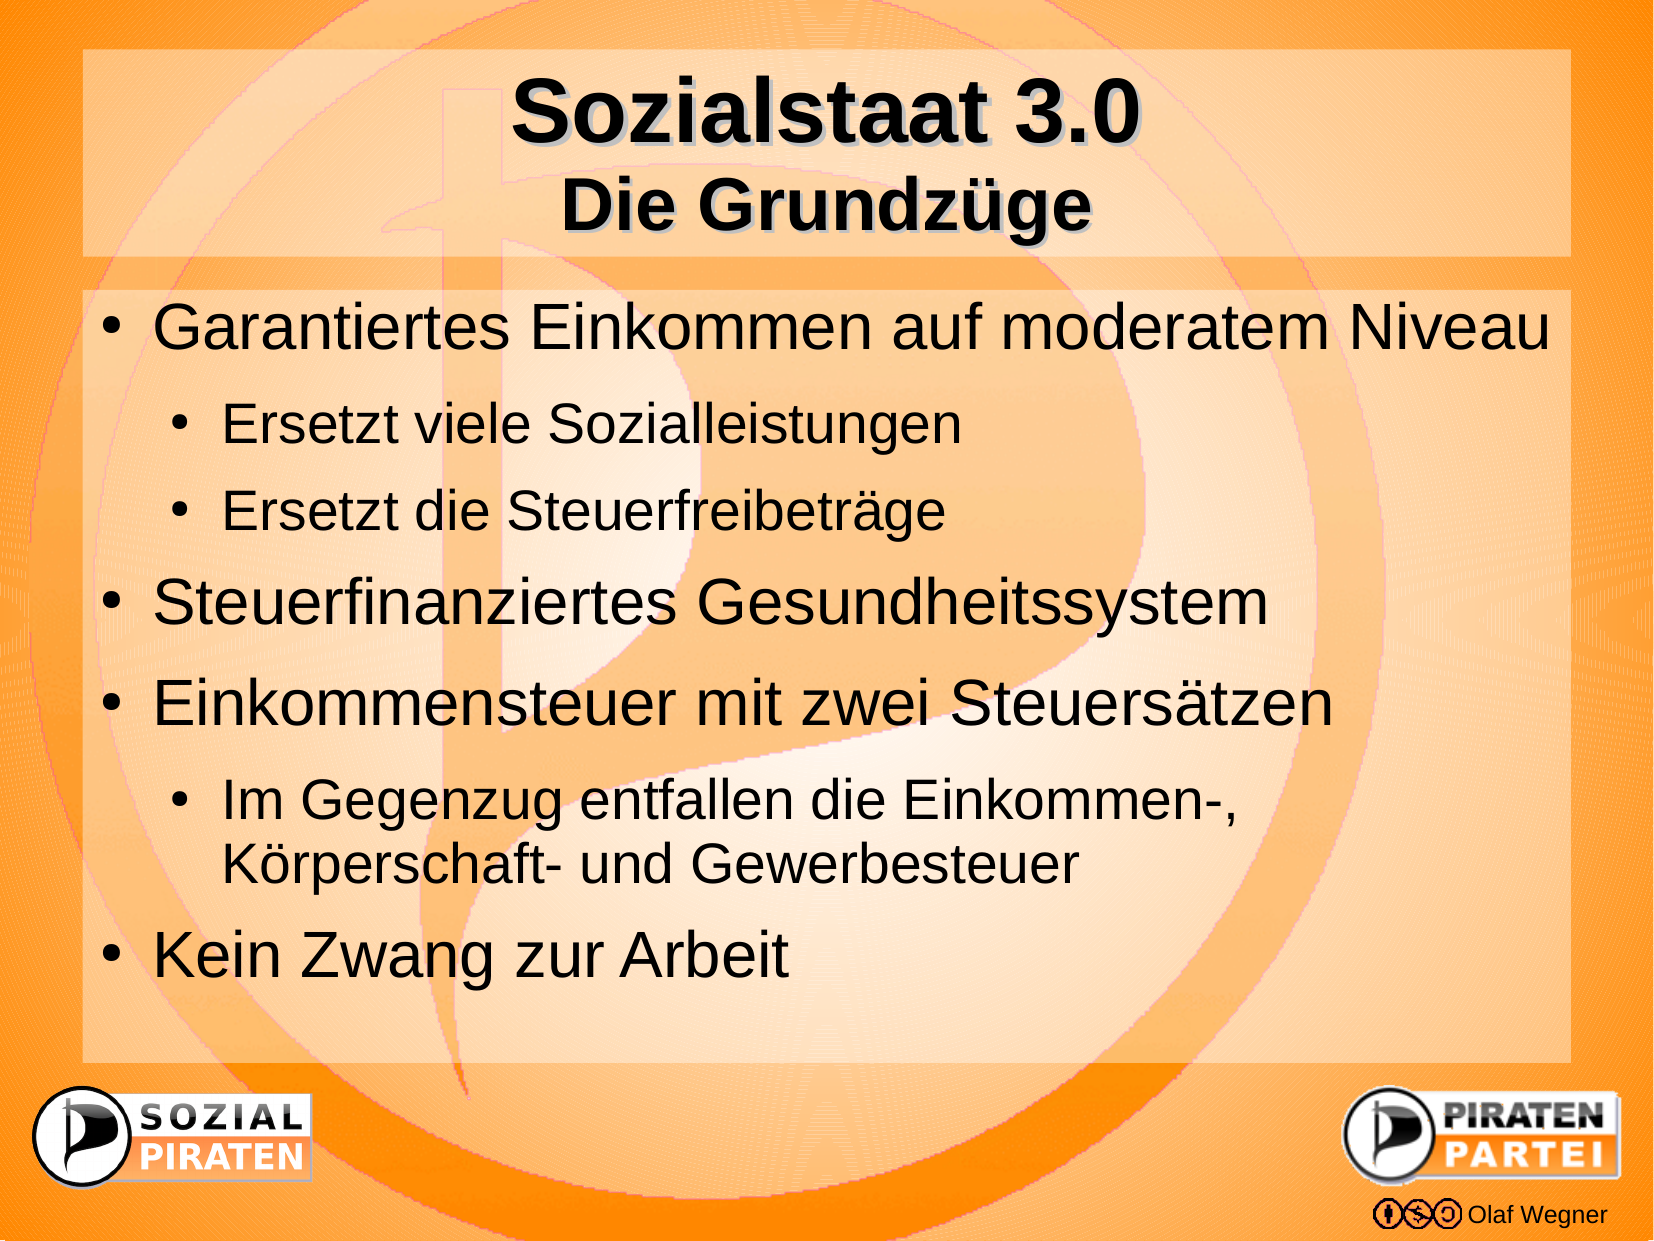

Sozialstaat 3.0
Die Grundzüge
# Garantiertes Einkommen auf moderatem Niveau
Ersetzt viele Sozialleistungen
Ersetzt die Steuerfreibeträge
Steuerfinanziertes Gesundheitssystem
Einkommensteuer mit zwei Steuersätzen
Im Gegenzug entfallen die Einkommen-, Körperschaft- und Gewerbesteuer
Kein Zwang zur Arbeit
Olaf Wegner